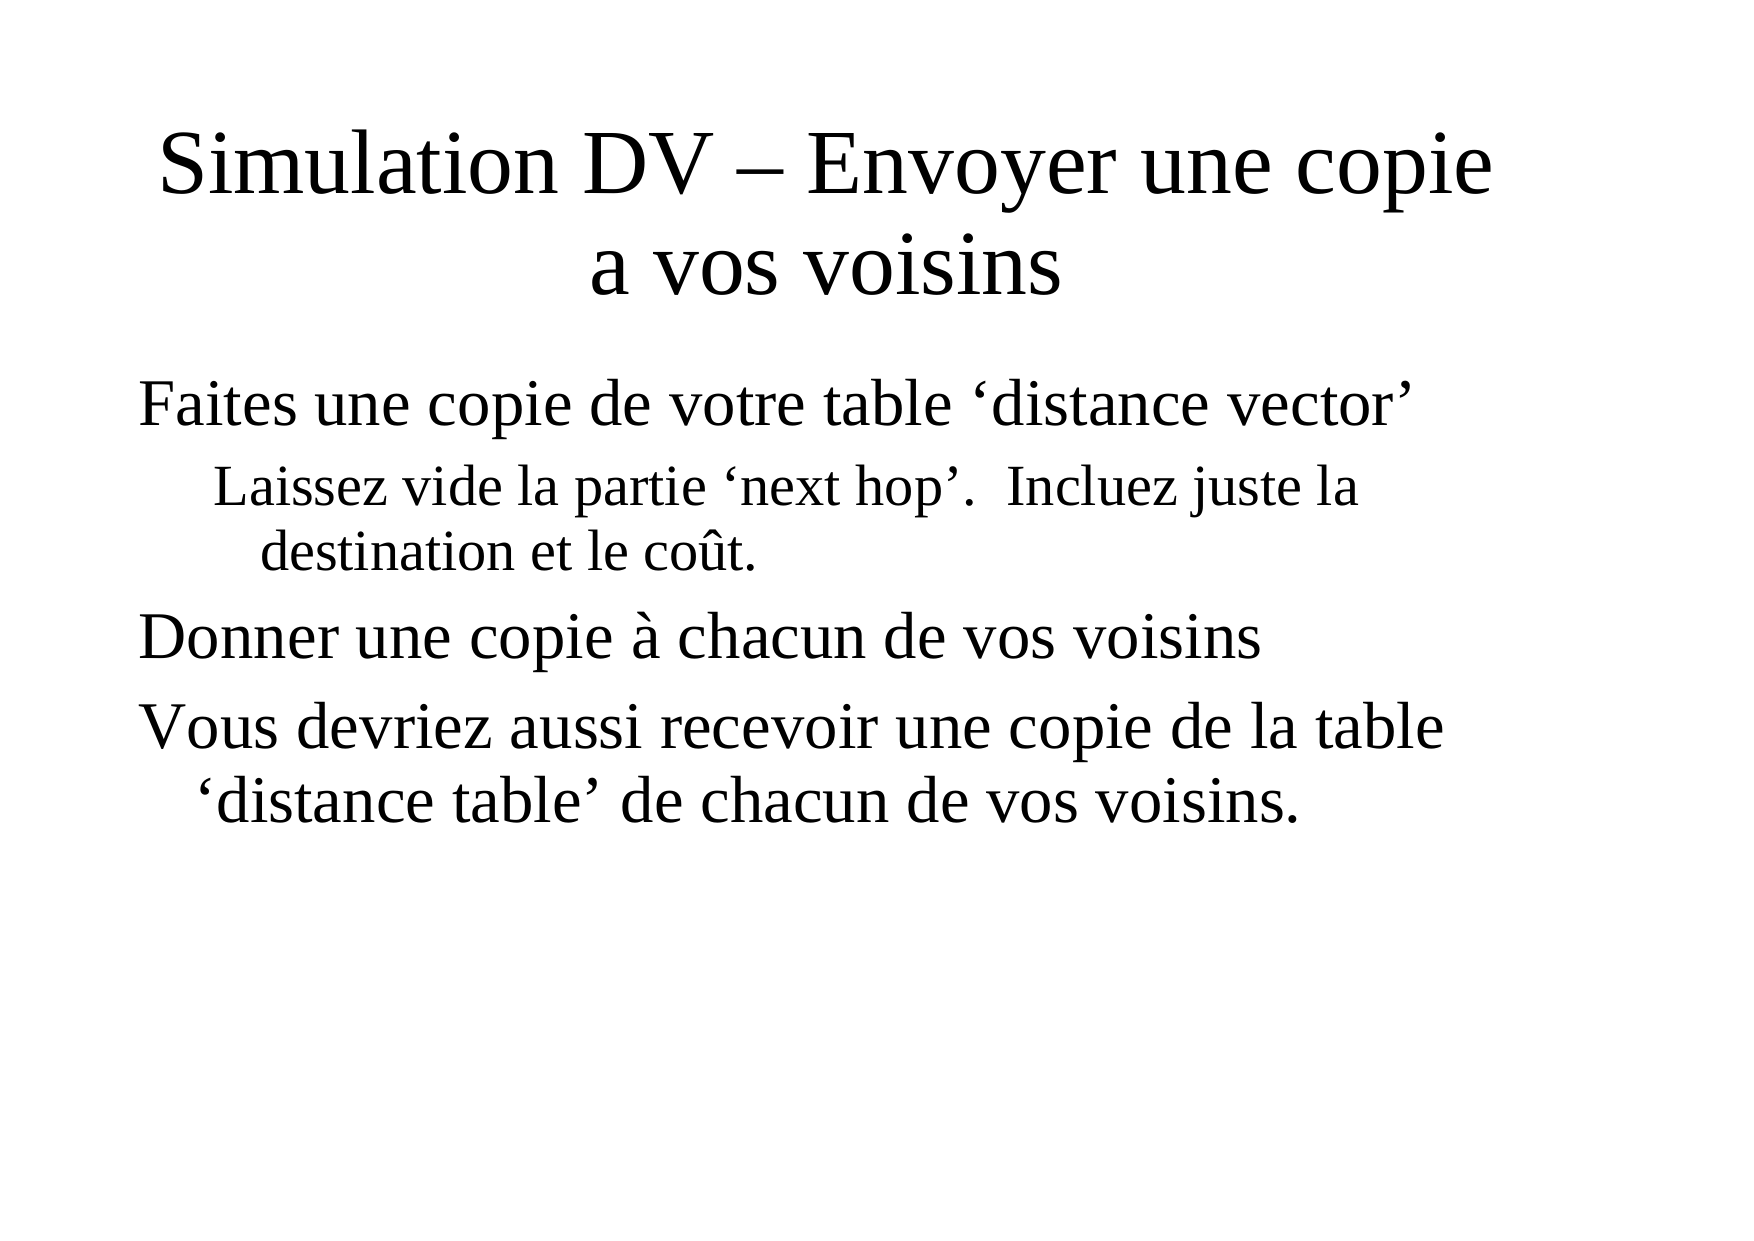

# Simulation DV – Envoyer une copie a vos voisins
Faites une copie de votre table ‘distance vector’
Laissez vide la partie ‘next hop’. Incluez juste la destination et le coût.
Donner une copie à chacun de vos voisins
Vous devriez aussi recevoir une copie de la table ‘distance table’ de chacun de vos voisins.